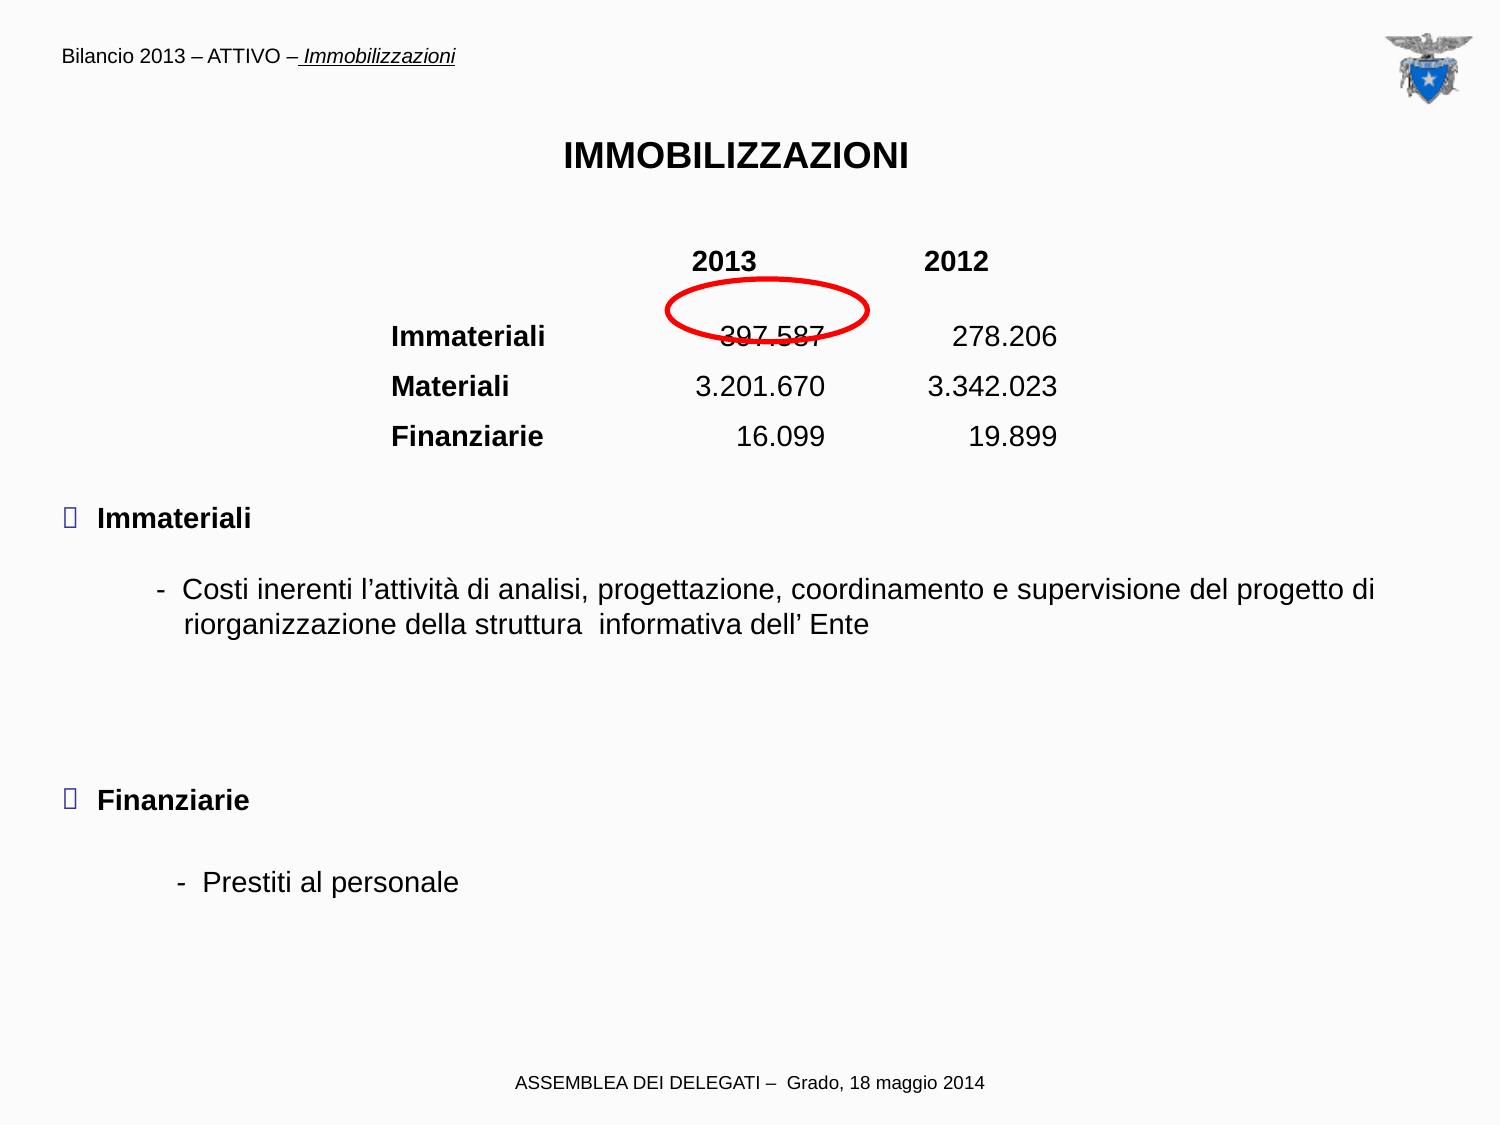

Bilancio 2013 – ATTIVO – Immobilizzazioni
IMMOBILIZZAZIONI
| | 2013 | 2012 |
| --- | --- | --- |
| Immateriali | 397.587 | 278.206 |
| Materiali | 3.201.670 | 3.342.023 |
| Finanziarie | 16.099 | 19.899 |
Immateriali
- Costi inerenti l’attività di analisi, progettazione, coordinamento e supervisione del progetto di riorganizzazione della struttura informativa dell’ Ente
Finanziarie
 - Prestiti al personale
ASSEMBLEA DEI DELEGATI – Grado, 18 maggio 2014